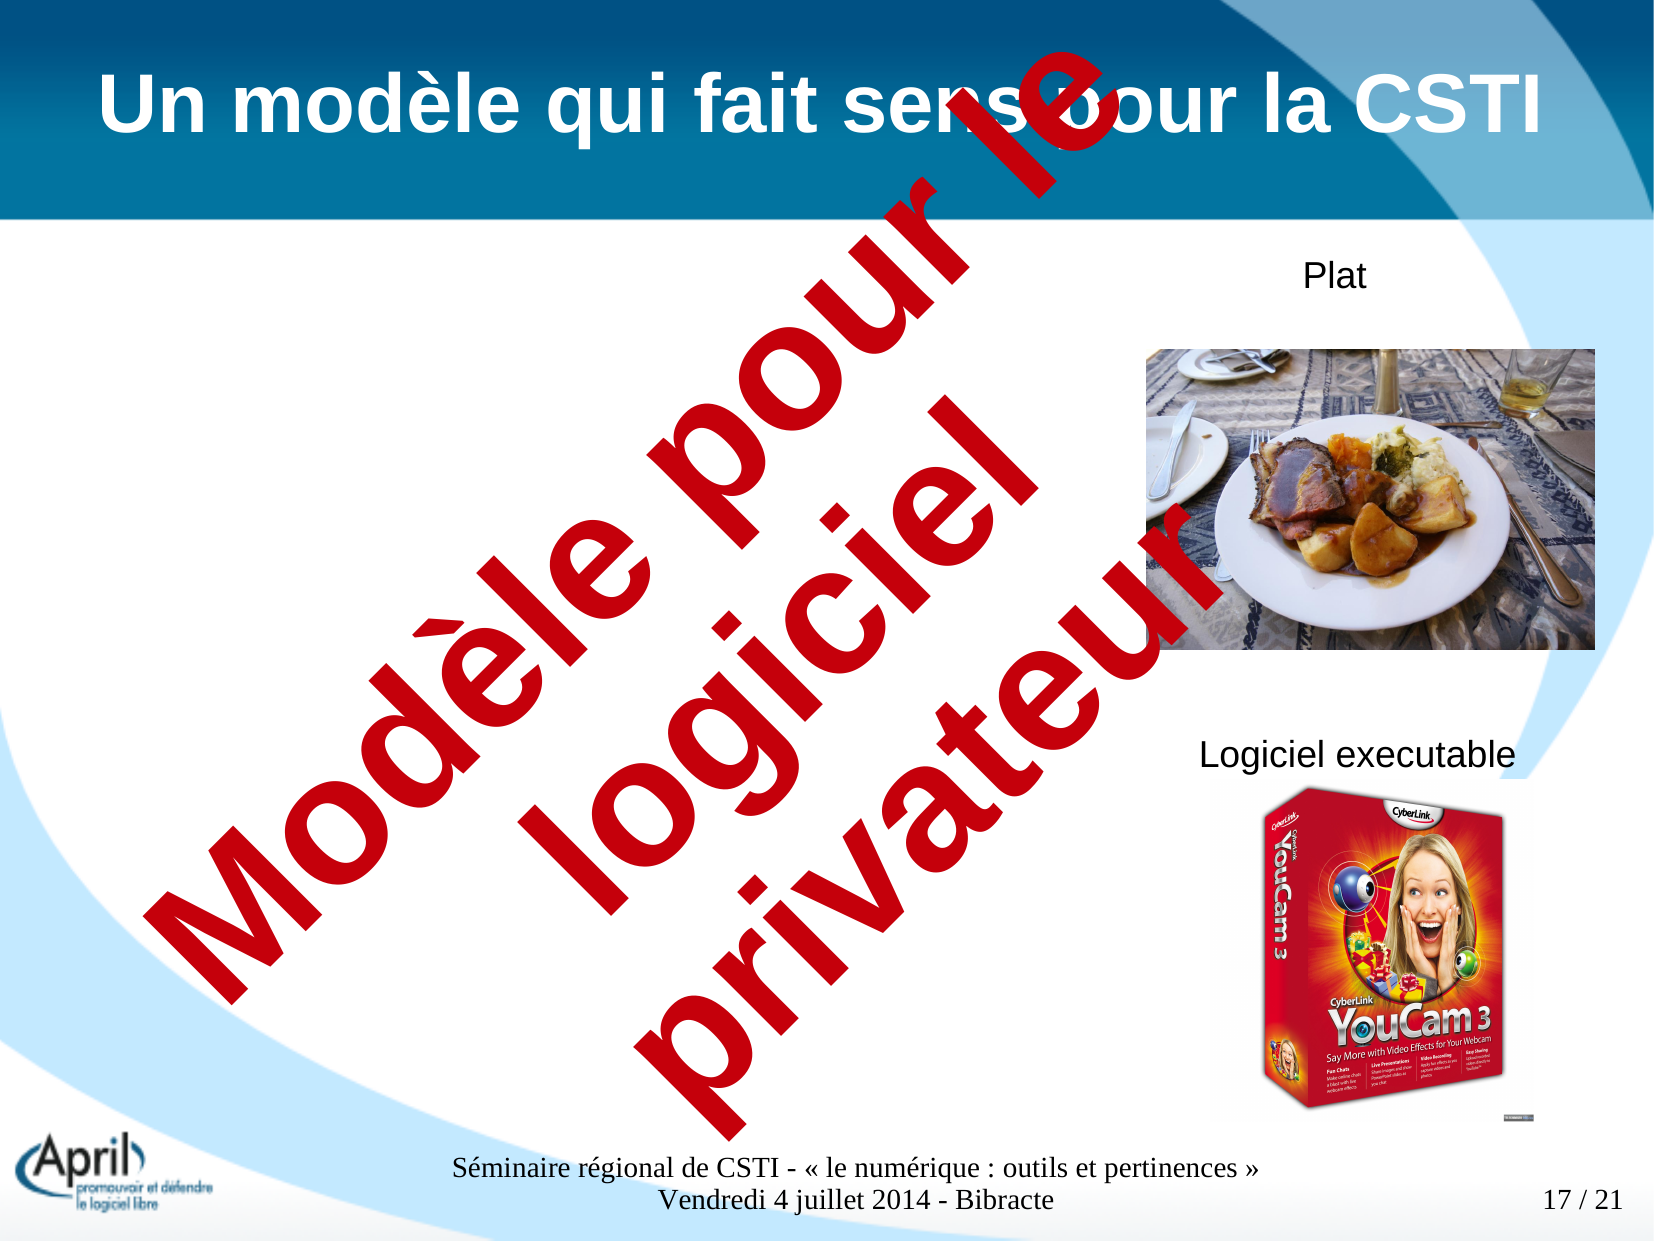

# Un modèle qui fait sens pour la CSTI
Plat
Modèle pour le logiciel privateur
Logiciel executable
L'informatique libre
17